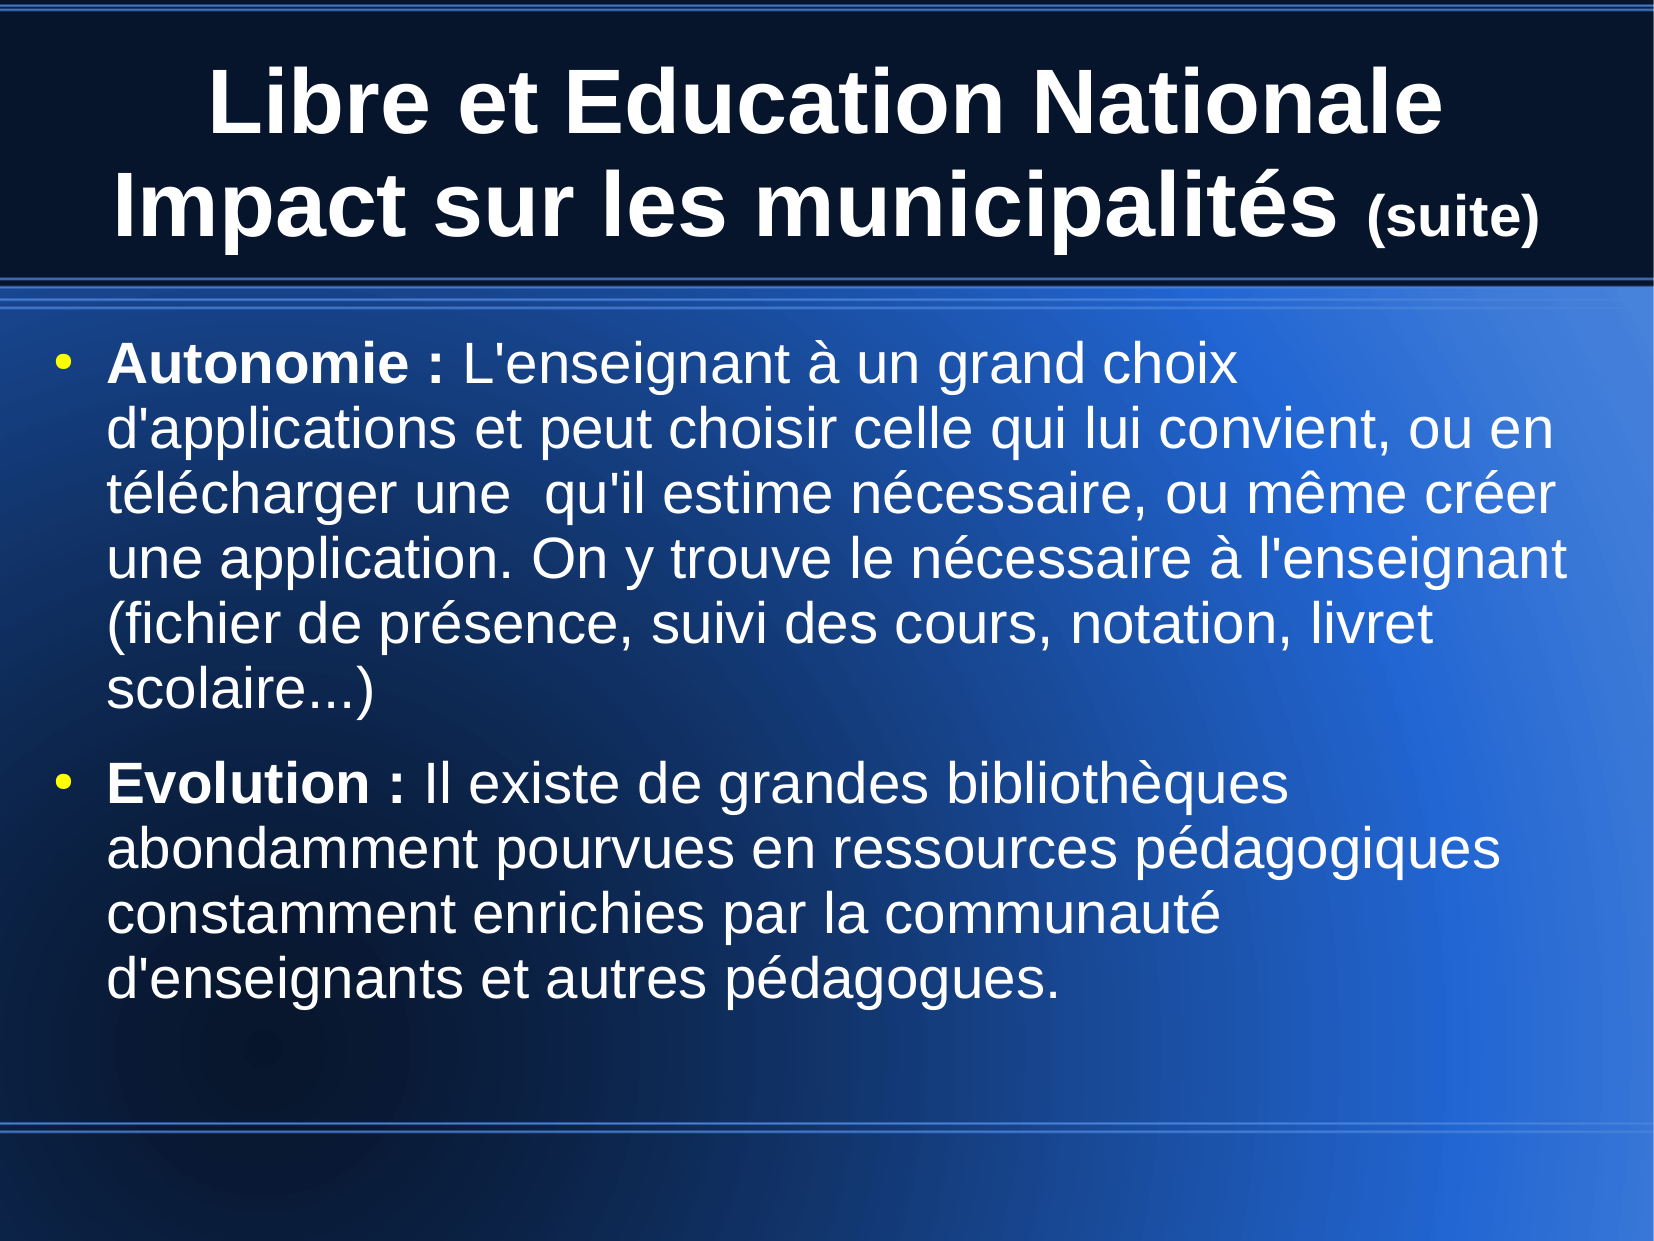

# Libre et Education Nationale Impact sur les municipalités (suite)
Autonomie : L'enseignant à un grand choix d'applications et peut choisir celle qui lui convient, ou en télécharger une qu'il estime nécessaire, ou même créer une application. On y trouve le nécessaire à l'enseignant (fichier de présence, suivi des cours, notation, livret scolaire...)
Evolution : Il existe de grandes bibliothèques abondamment pourvues en ressources pédagogiques constamment enrichies par la communauté d'enseignants et autres pédagogues.